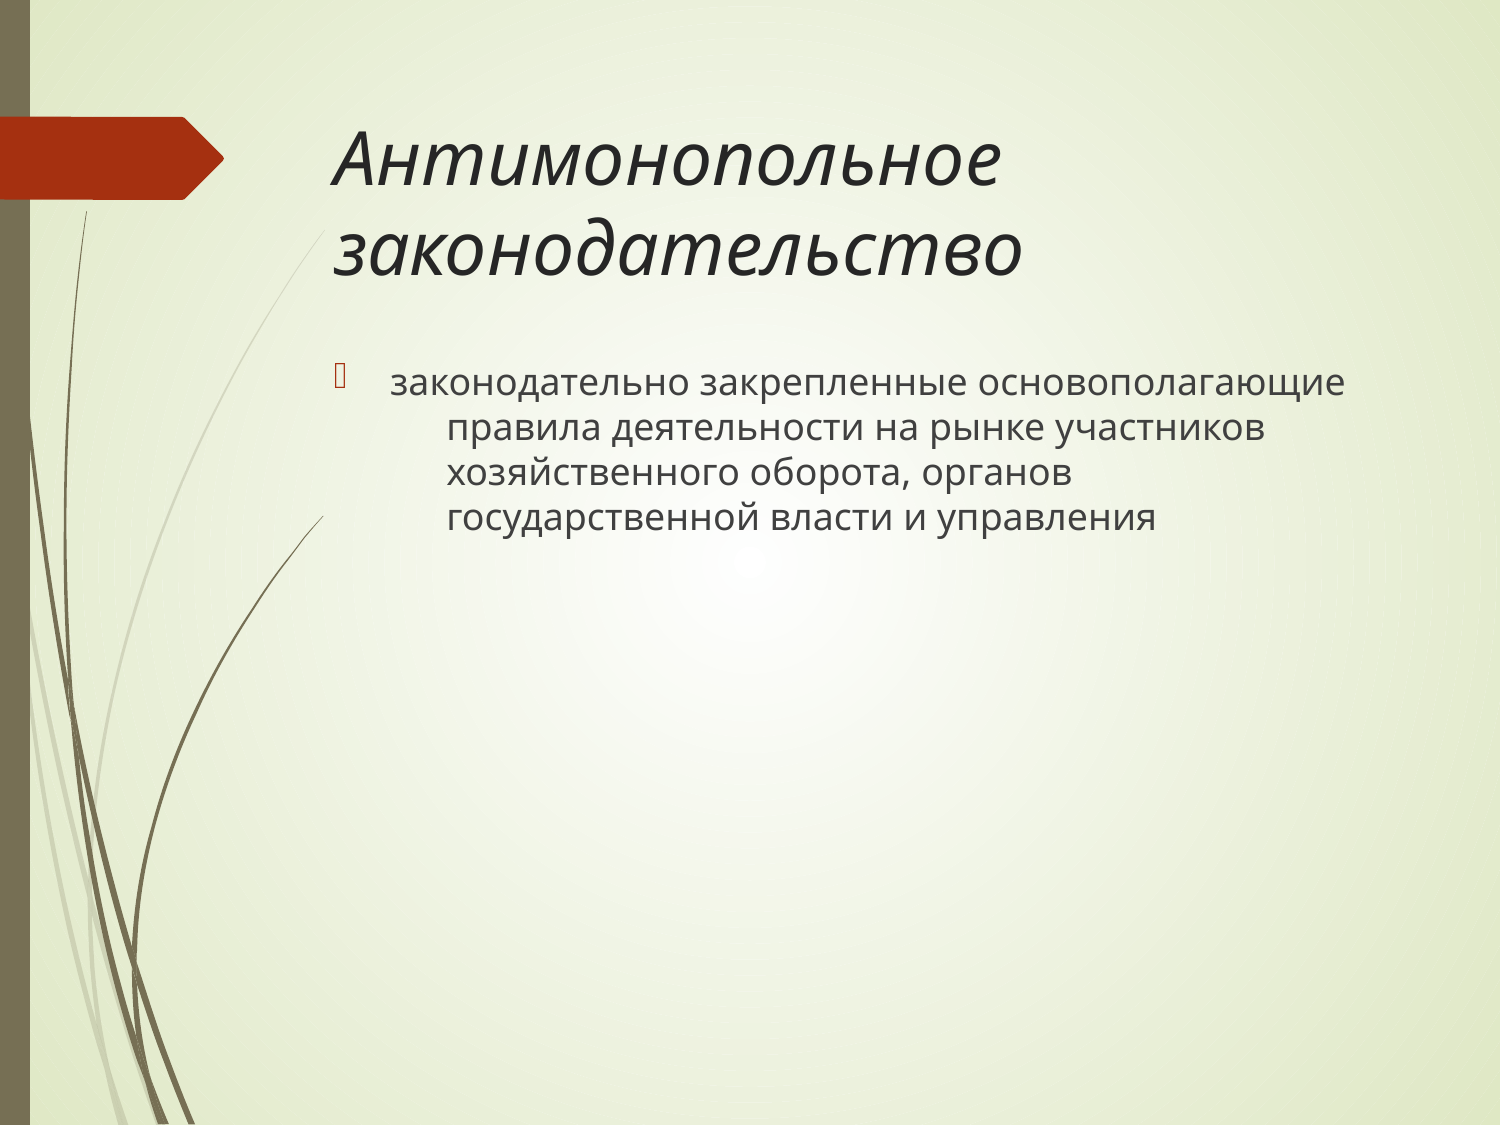

# Антимонопольное законодательство
законодательно закрепленные основополагающие правила деятельности на рынке участников хозяйственного оборота, органов государственной власти и управления